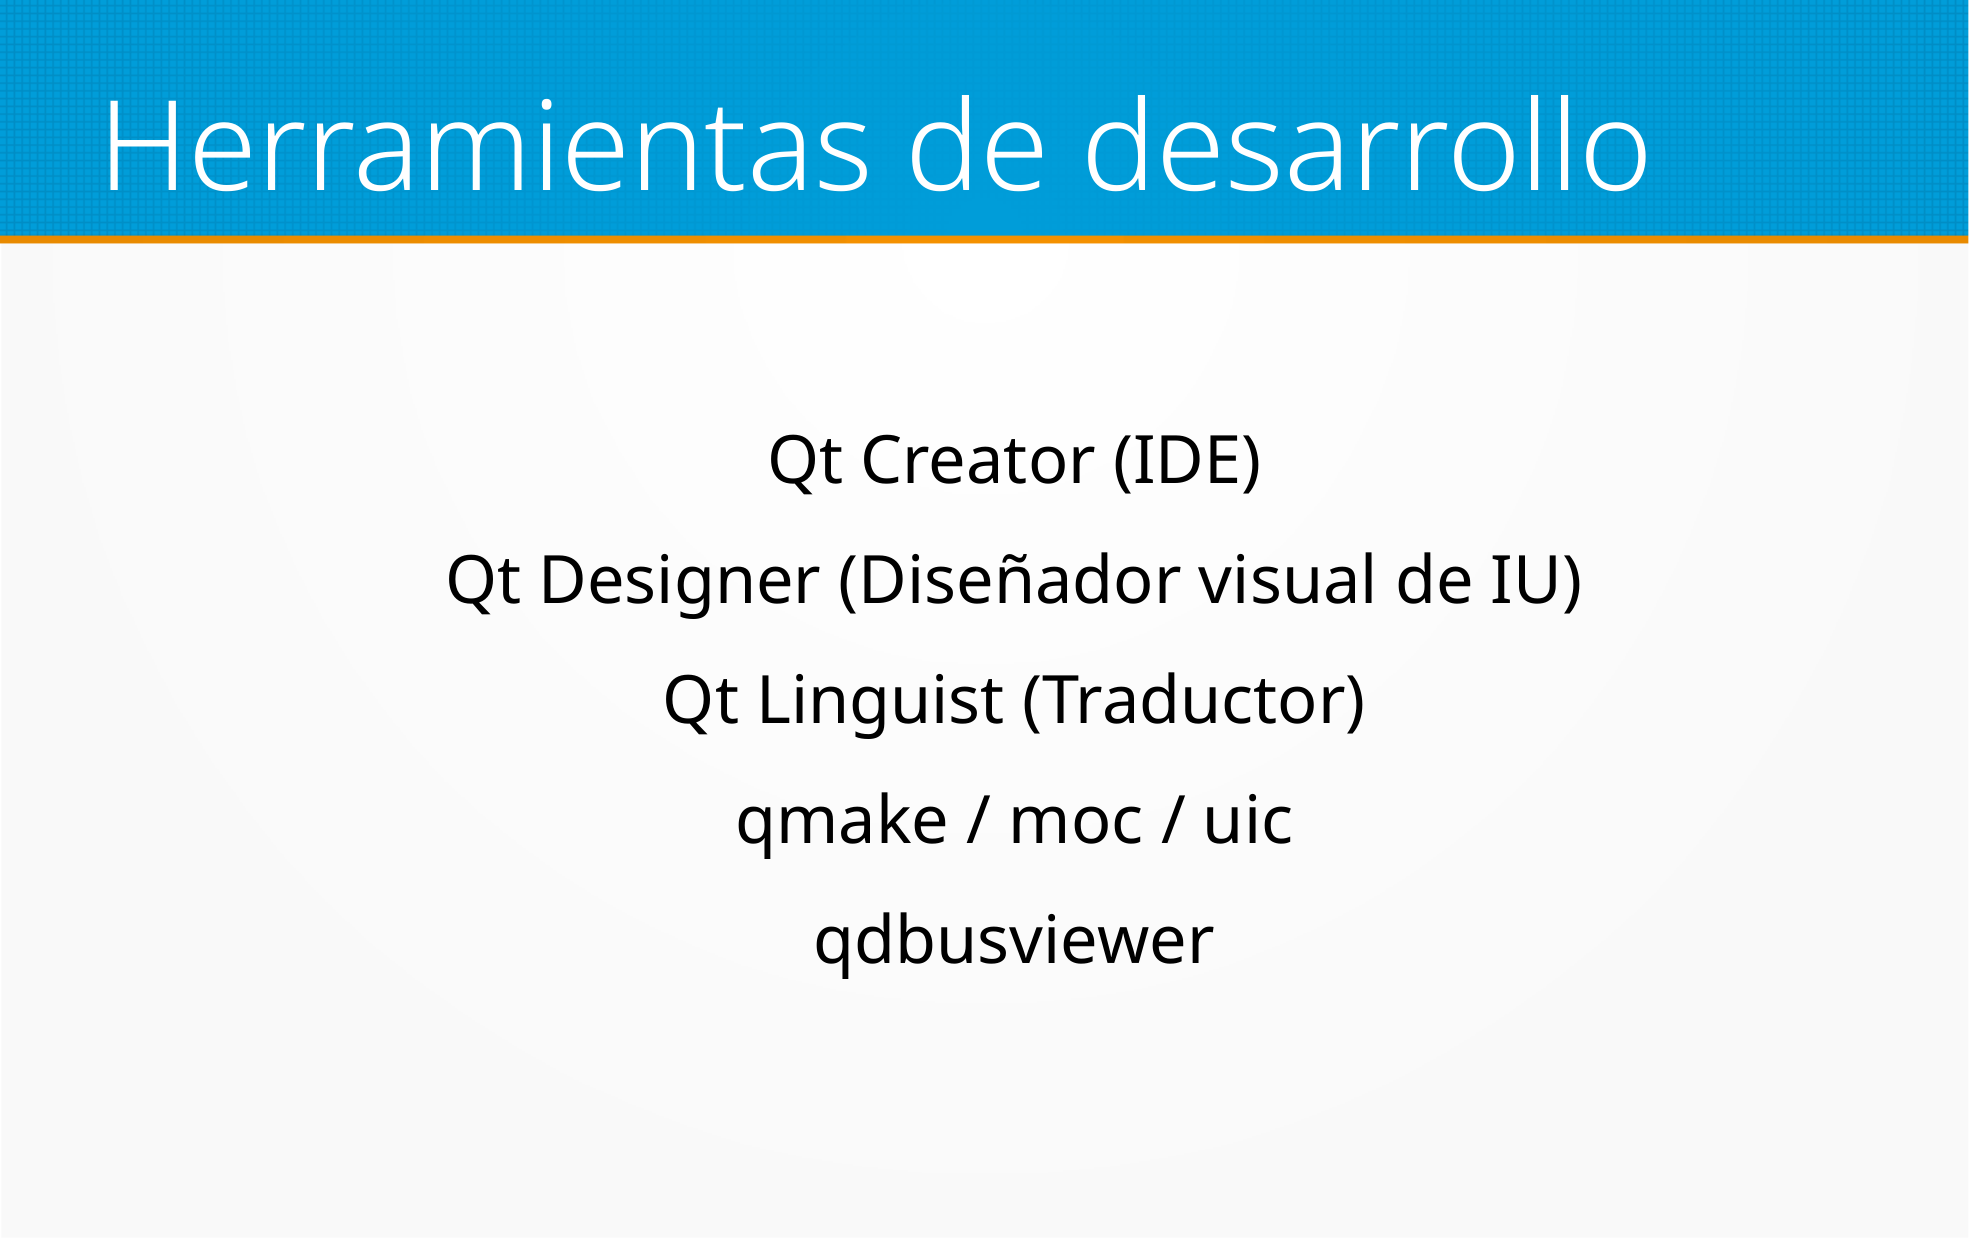

# Herramientas de desarrollo
Qt Creator (IDE)
Qt Designer (Diseñador visual de IU)
Qt Linguist (Traductor)
qmake / moc / uic
qdbusviewer